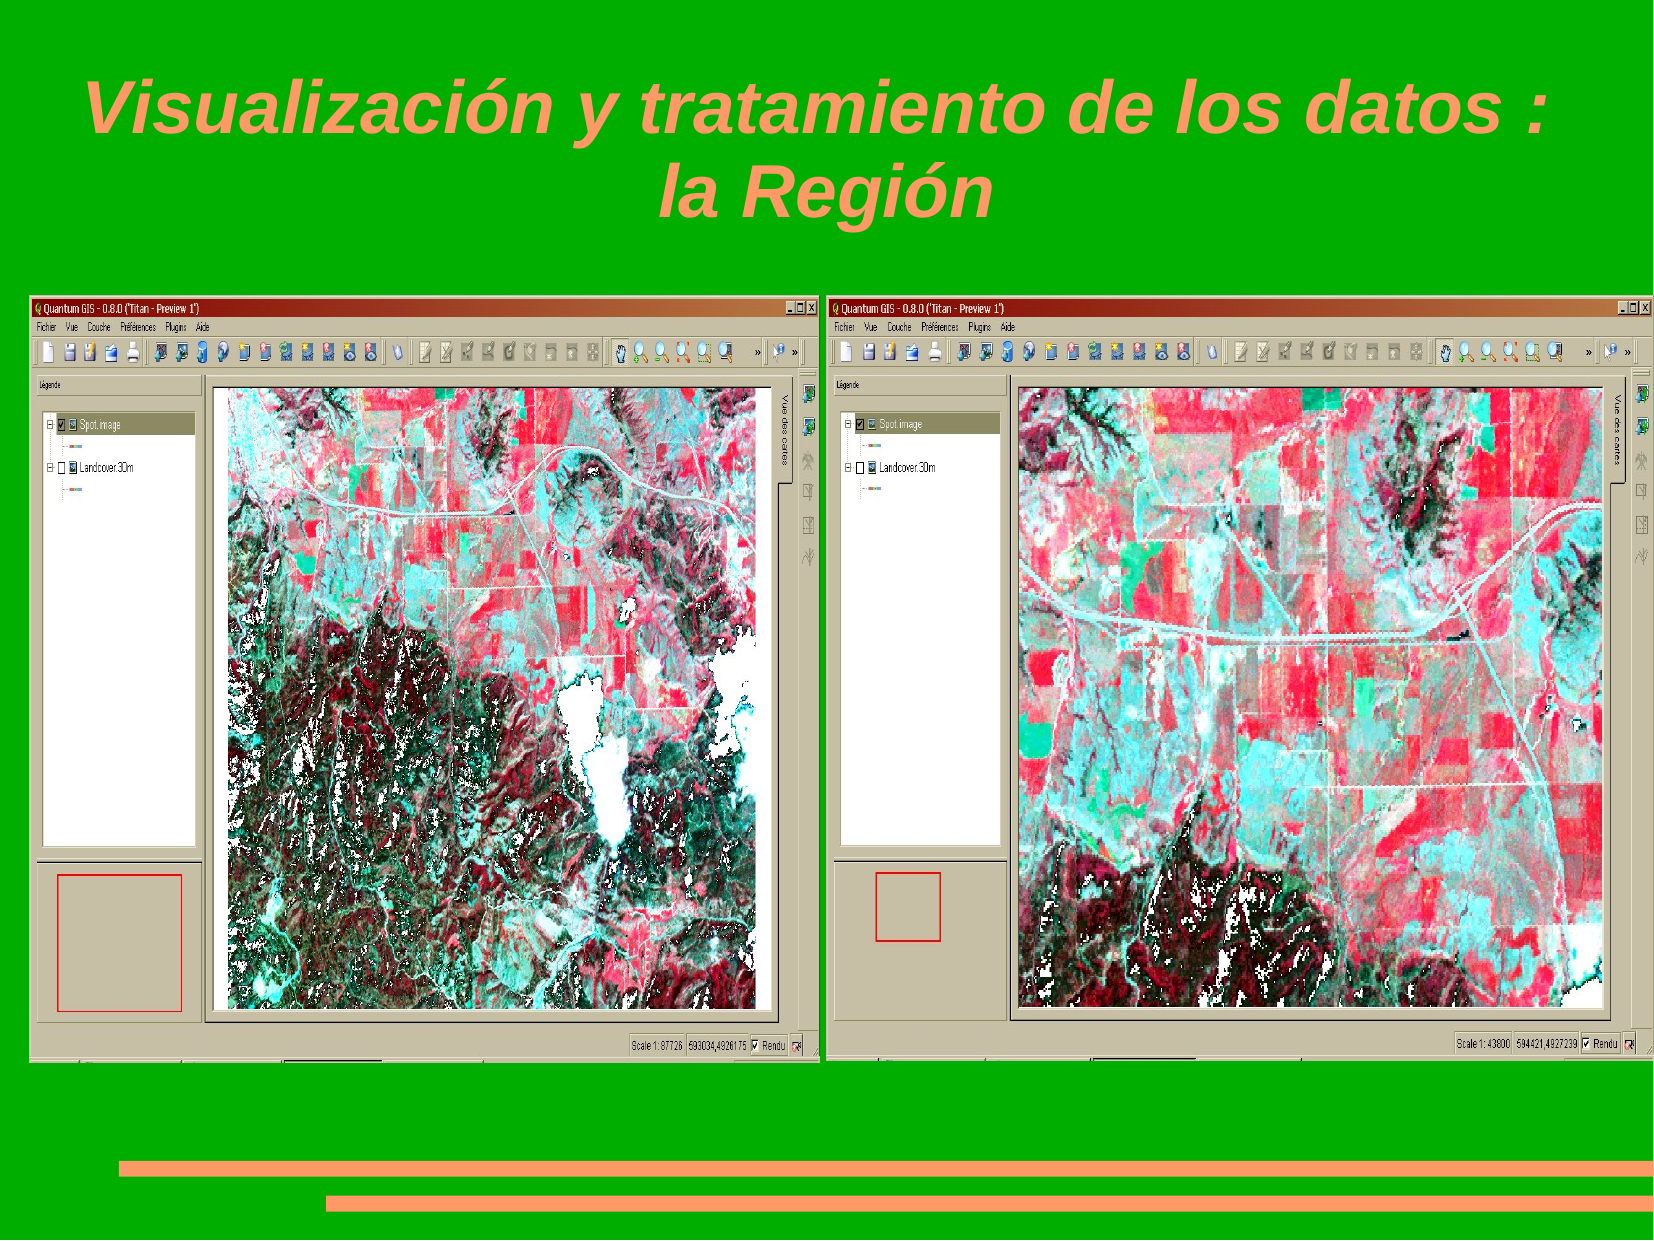

# Visualización y tratamiento de los datos : la Región